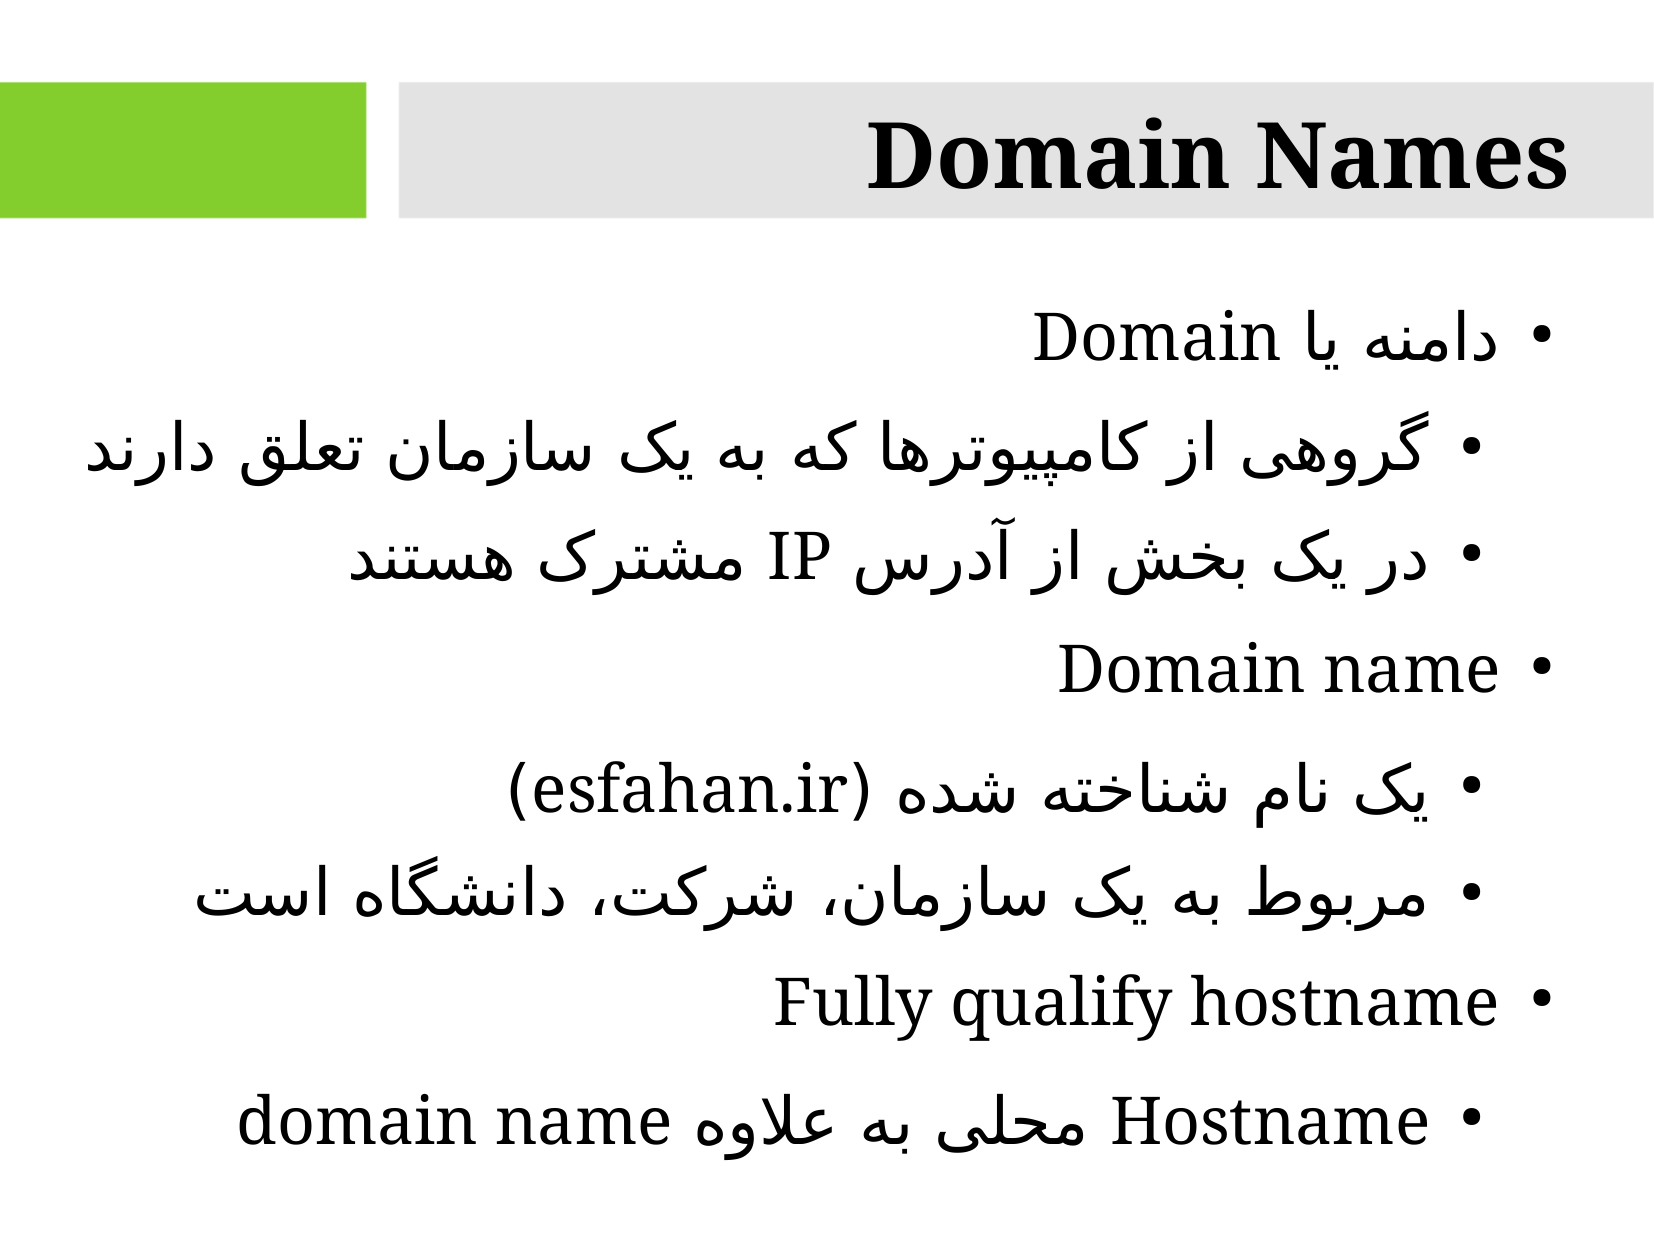

# Domain Names
دامنه یا Domain
گروهی از کامپیوترها که به یک سازمان تعلق دارند
در یک بخش از آدرس IP مشترک هستند
Domain name
یک نام شناخته شده (esfahan.ir)
مربوط به یک سازمان، شرکت، دانشگاه است
Fully qualify hostname
Hostname محلی به علاوه domain name